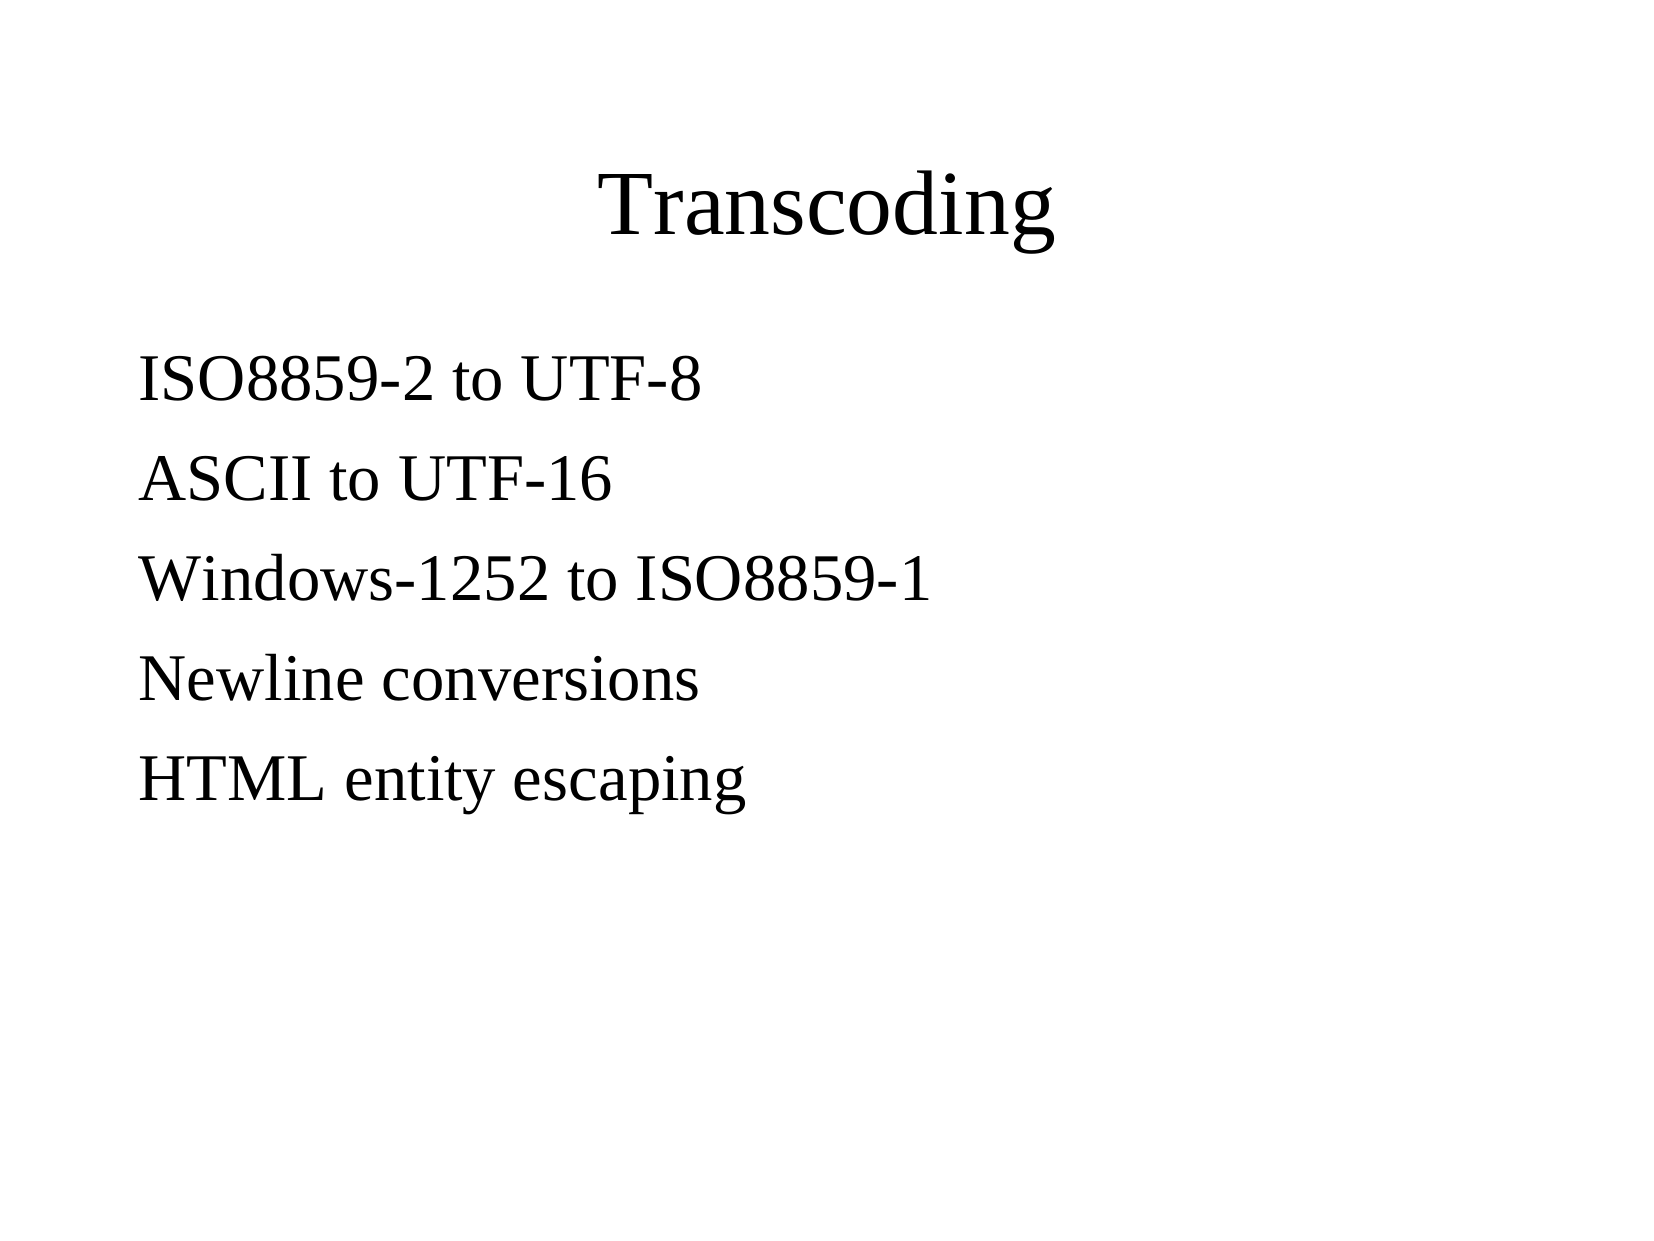

# Transcoding
ISO8859-2 to UTF-8
ASCII to UTF-16
Windows-1252 to ISO8859-1
Newline conversions
HTML entity escaping